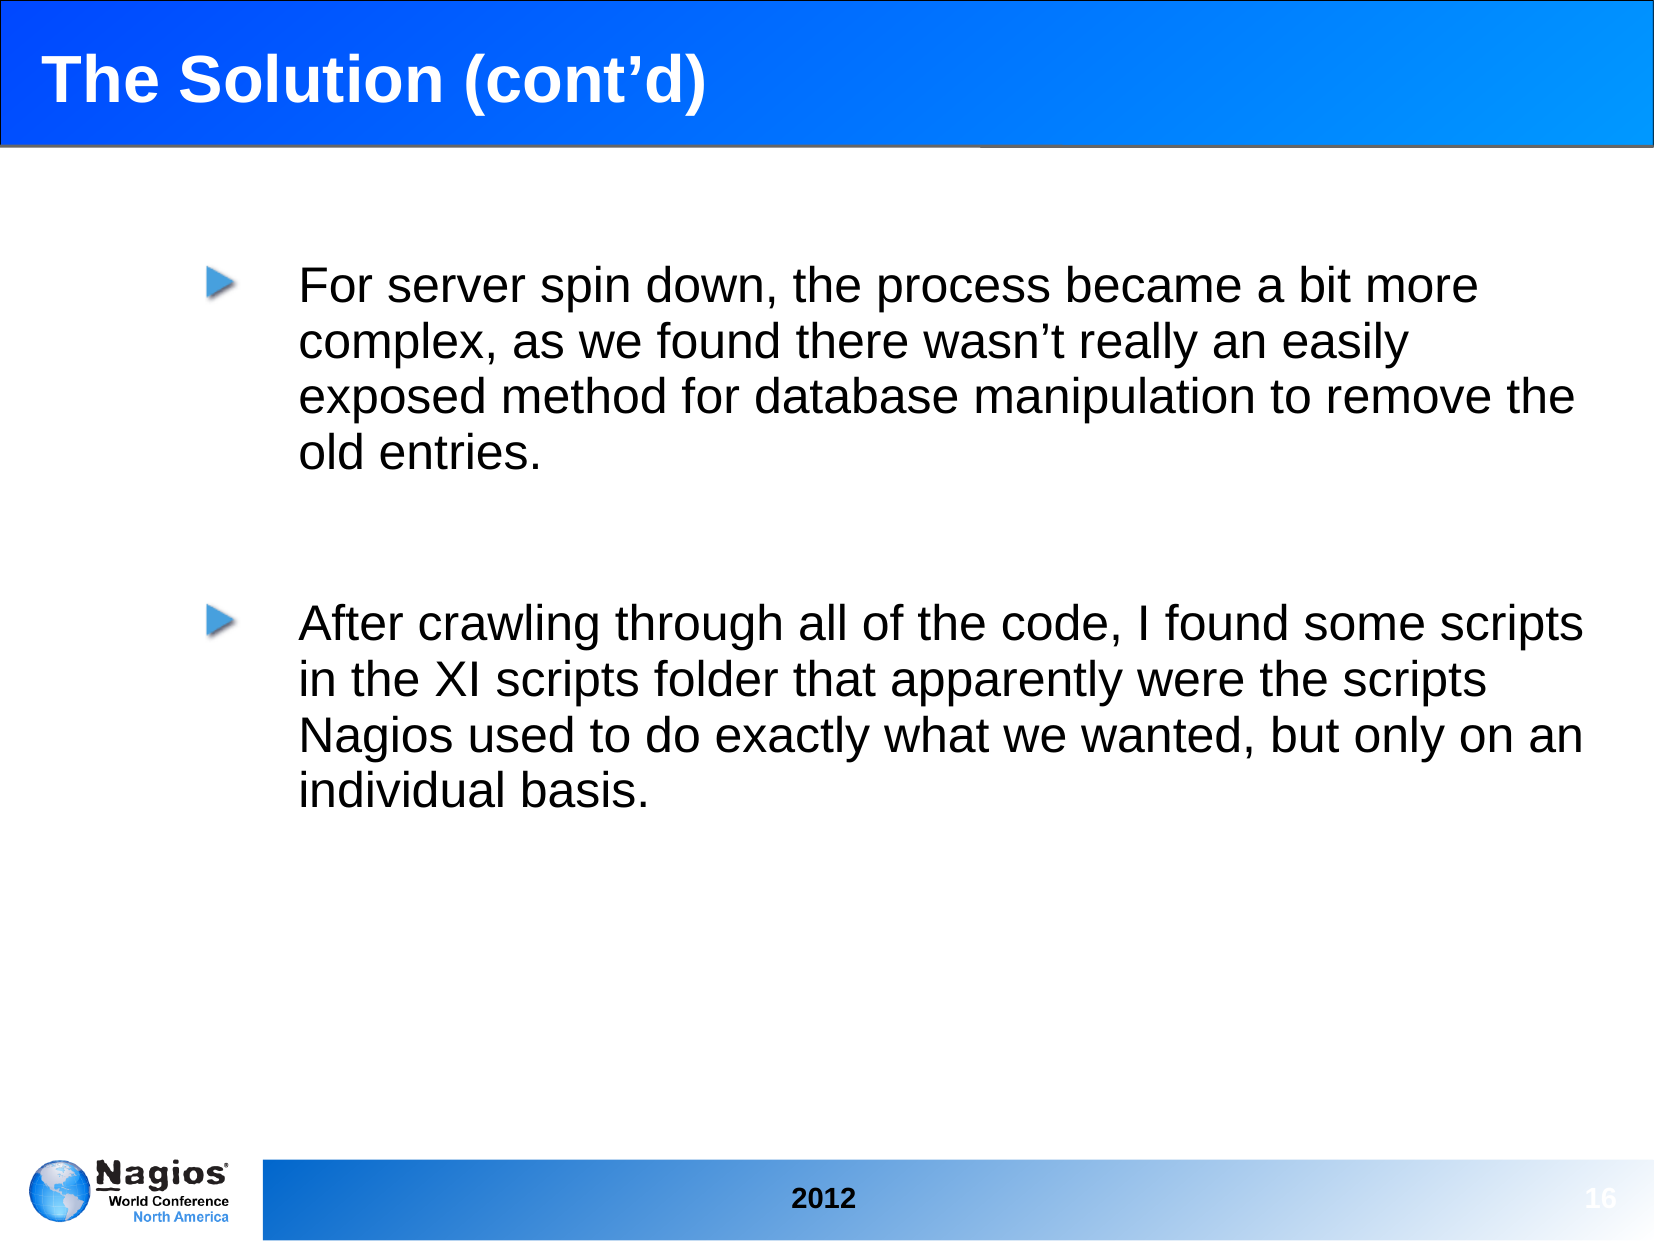

# The Solution (cont’d)
For server spin down, the process became a bit more complex, as we found there wasn’t really an easily exposed method for database manipulation to remove the old entries.
After crawling through all of the code, I found some scripts in the XI scripts folder that apparently were the scripts Nagios used to do exactly what we wanted, but only on an individual basis.
2012